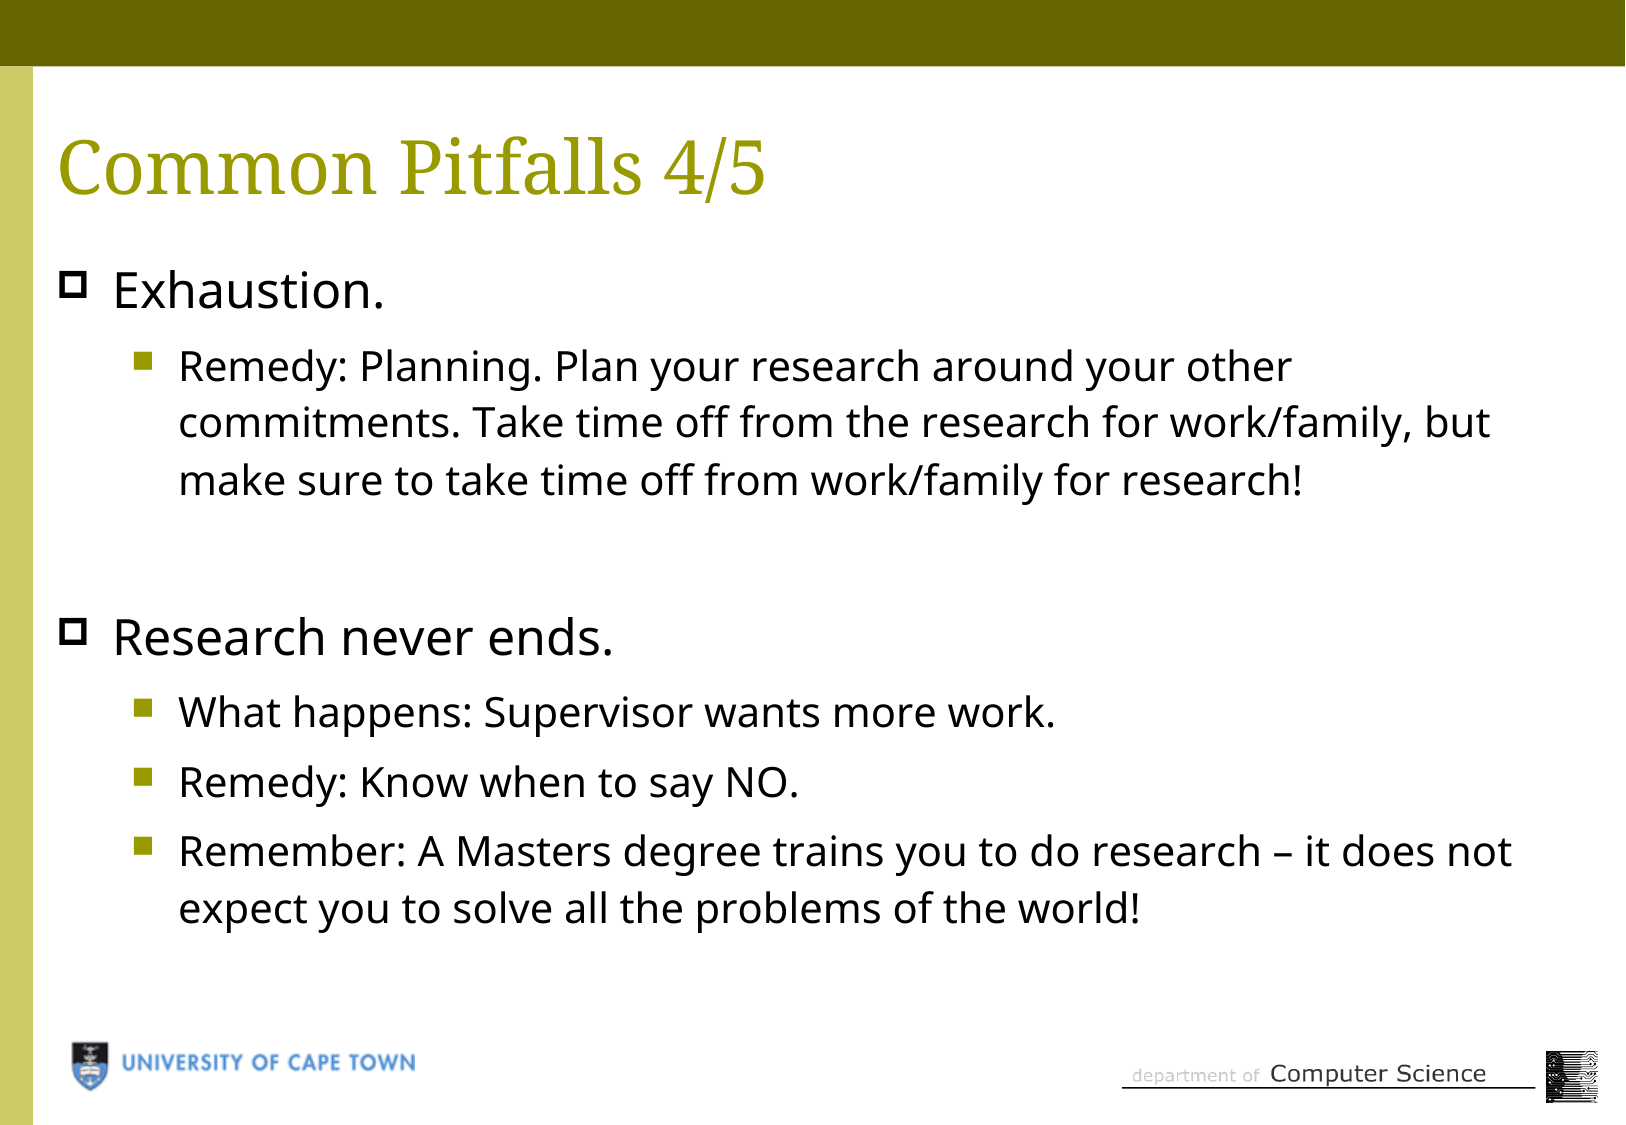

# Common Pitfalls 4/5
Exhaustion.
Remedy: Planning. Plan your research around your other commitments. Take time off from the research for work/family, but make sure to take time off from work/family for research!
Research never ends.
What happens: Supervisor wants more work.
Remedy: Know when to say NO.
Remember: A Masters degree trains you to do research – it does not expect you to solve all the problems of the world!